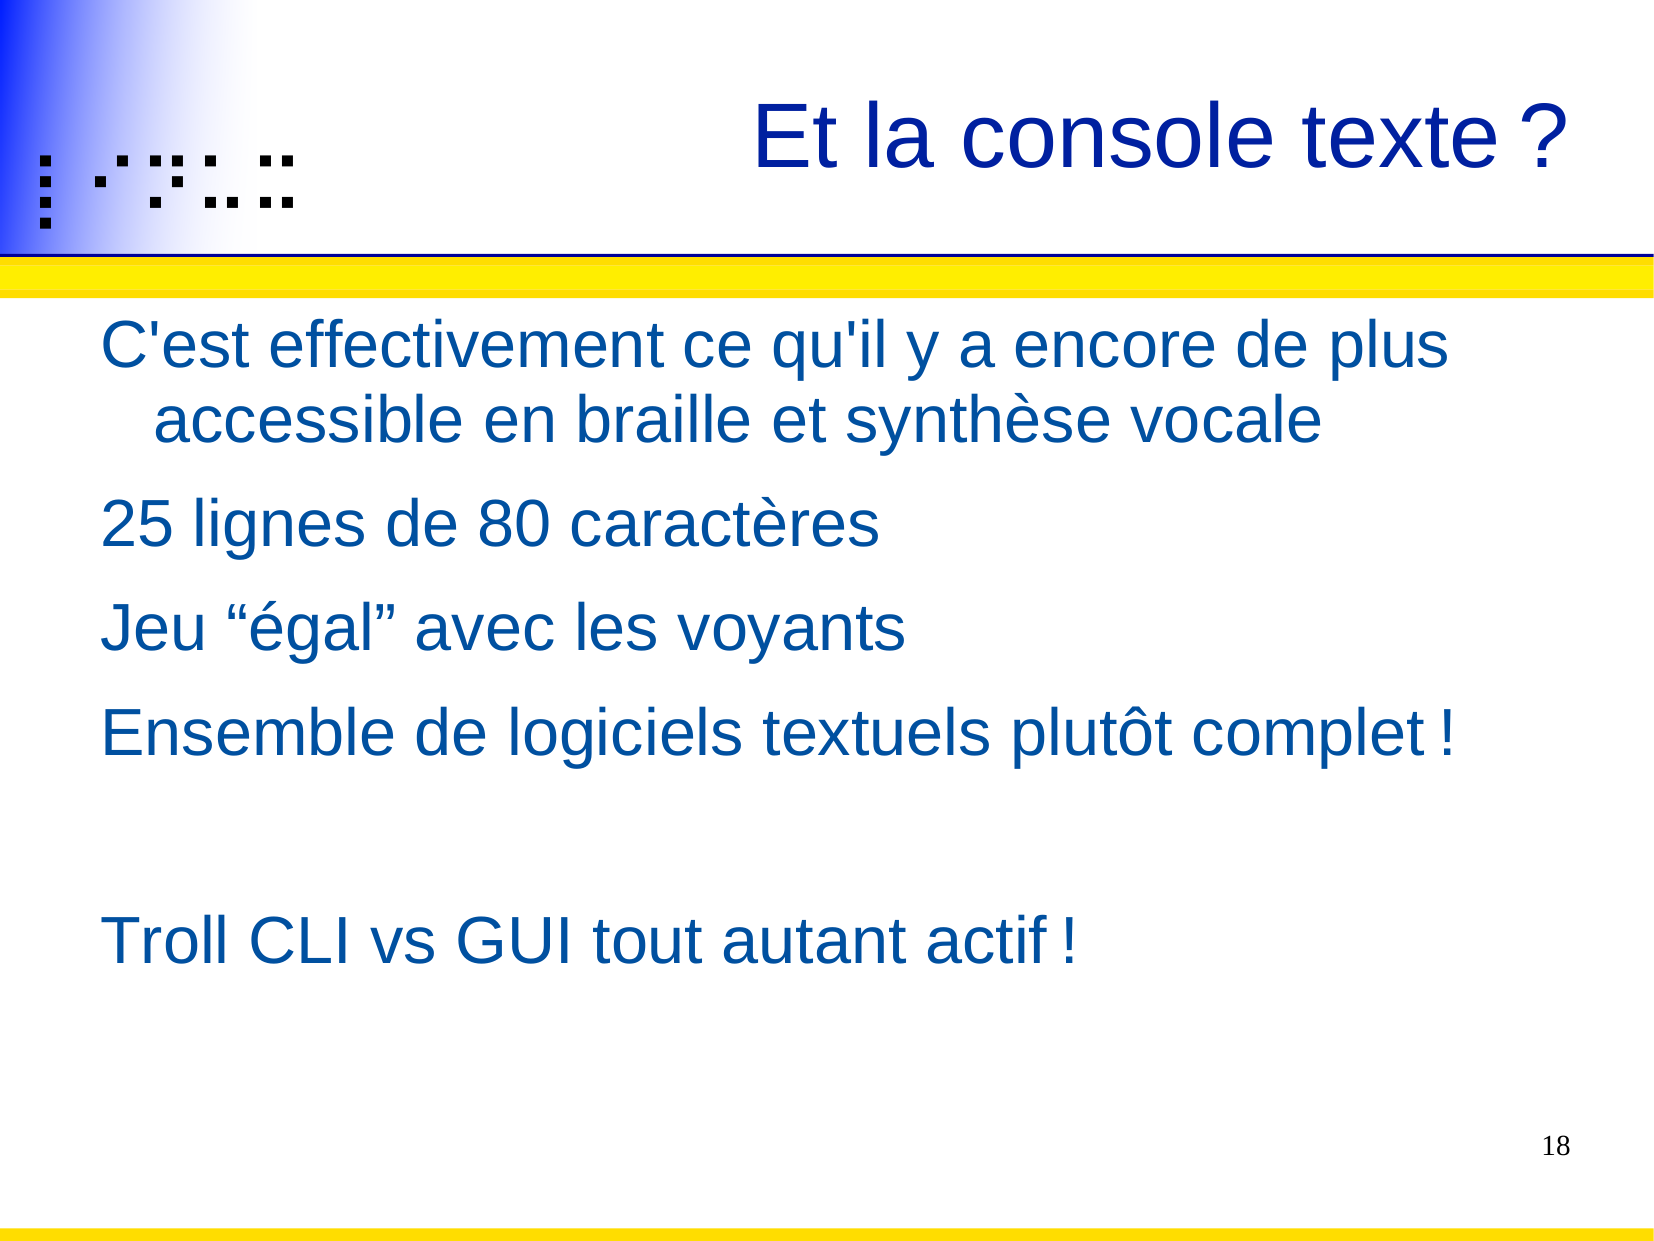

# Et la console texte ?
C'est effectivement ce qu'il y a encore de plus accessible en braille et synthèse vocale
25 lignes de 80 caractères
Jeu “égal” avec les voyants
Ensemble de logiciels textuels plutôt complet !
Troll CLI vs GUI tout autant actif !
18